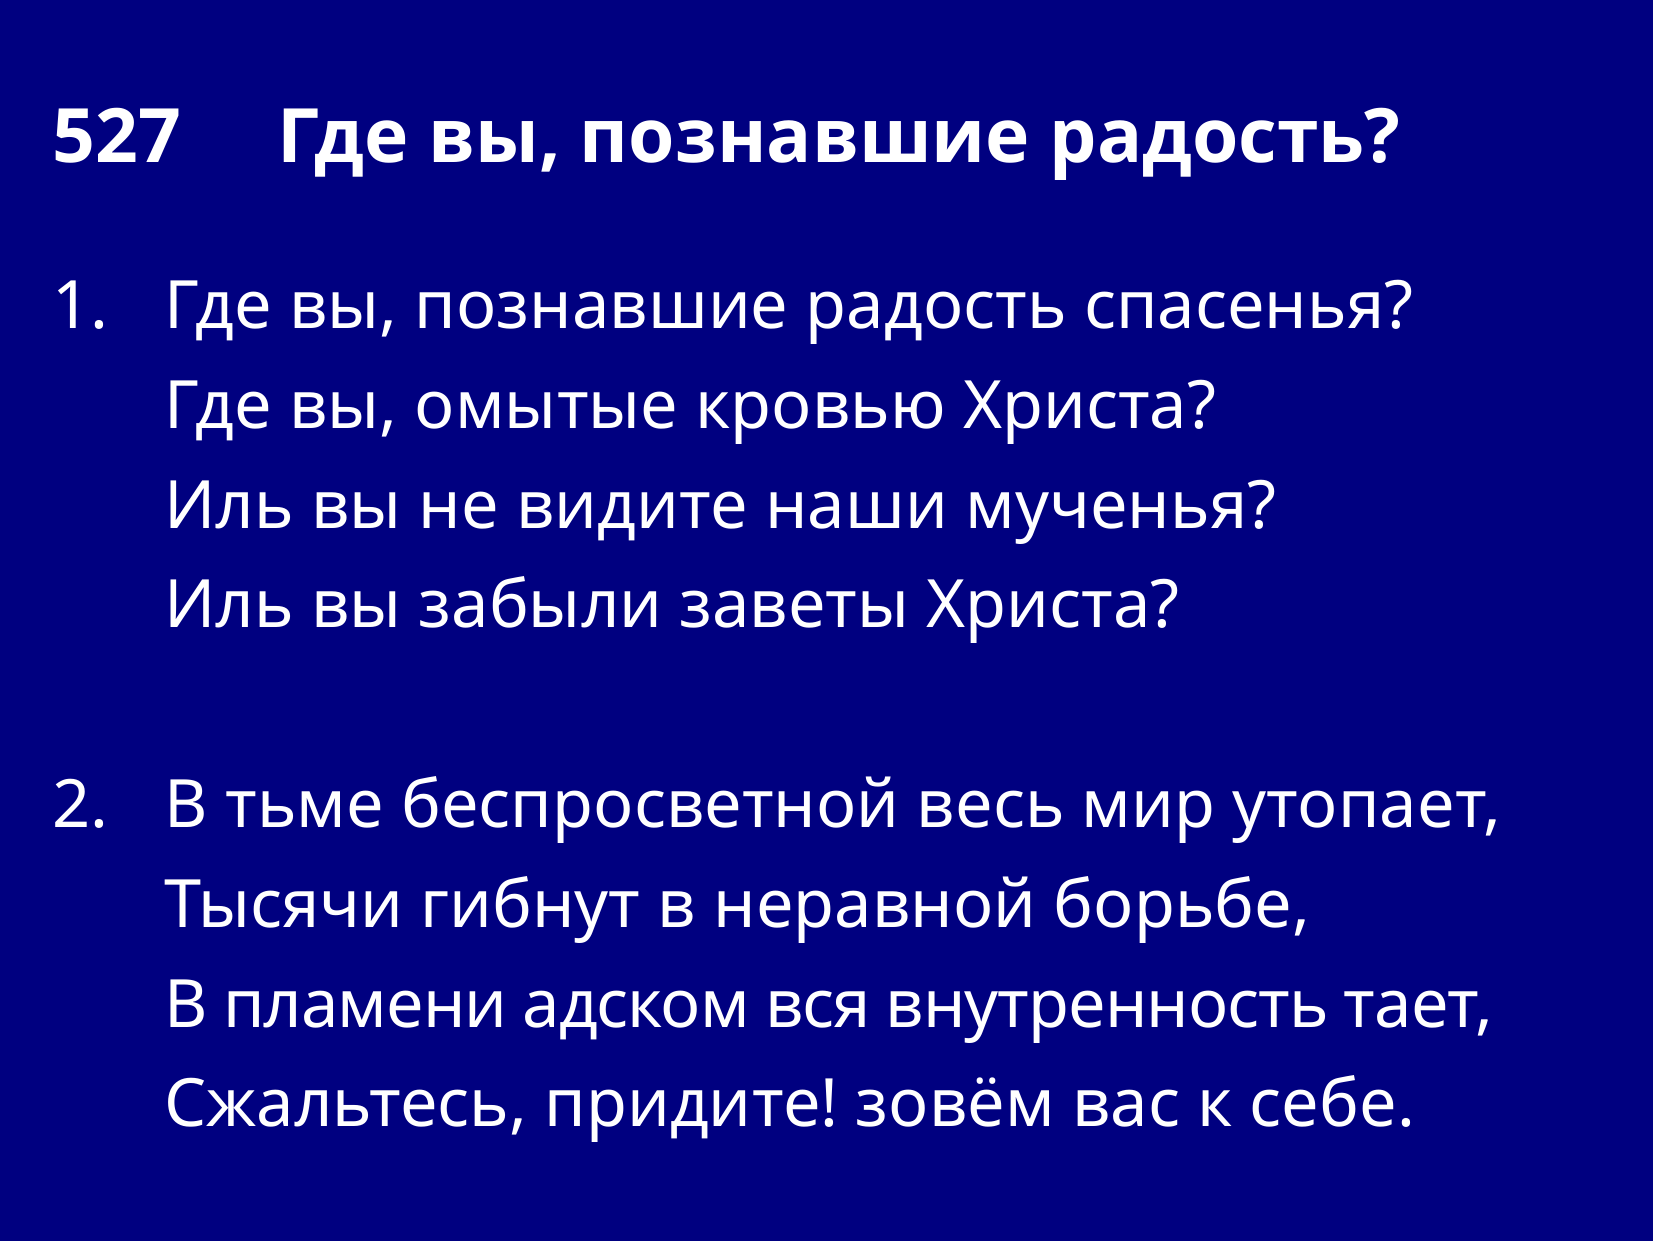

527	Где вы, познавшие радость?
1.	Где вы, познавшие радость спасенья?
	Где вы, омытые кровью Христа?
	Иль вы не видите наши мученья?
	Иль вы забыли заветы Христа?
2.	В тьме беспросветной весь мир утопает,
	Тысячи гибнут в неравной борьбе,
	В пламени адском вся внутренность тает,
	Сжальтесь, придите! зовём вас к себе.